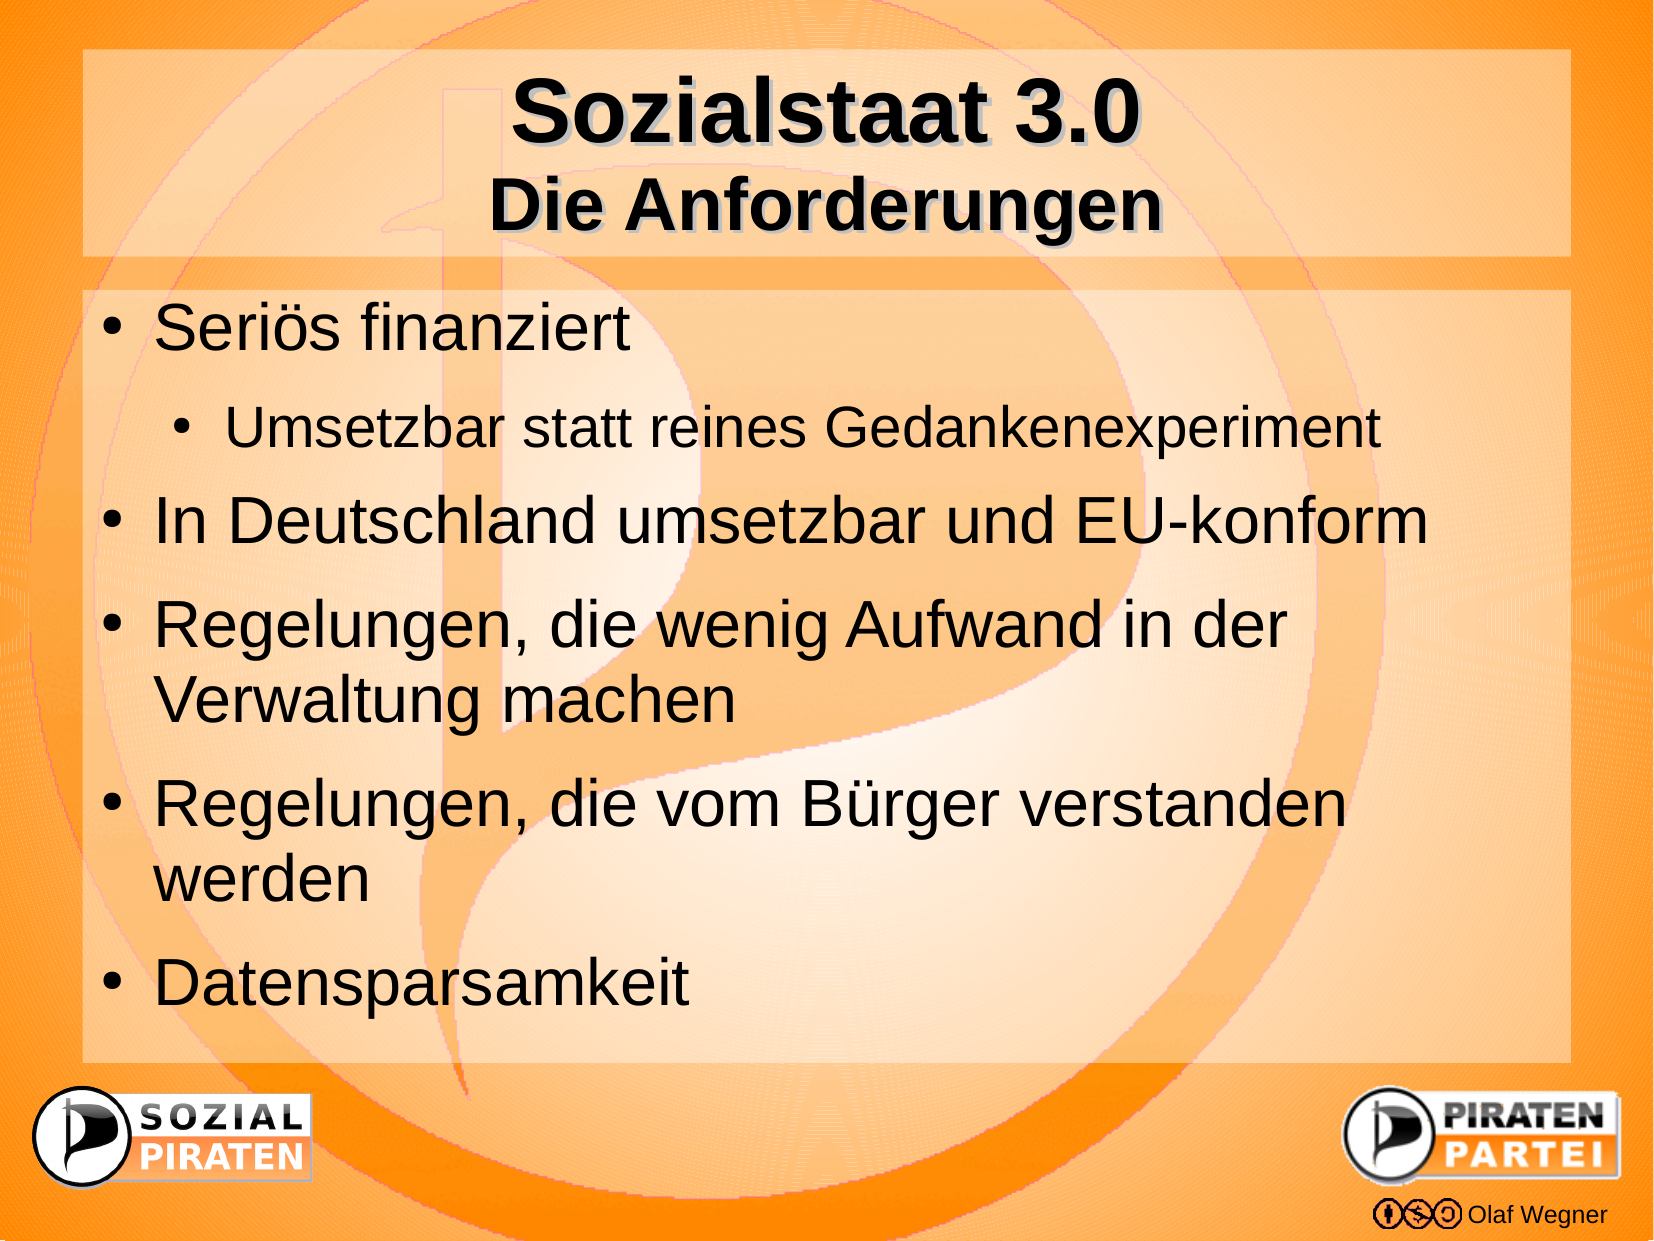

Sozialstaat 3.0
Die Anforderungen
# Seriös finanziert
Umsetzbar statt reines Gedankenexperiment
In Deutschland umsetzbar und EU-konform
Regelungen, die wenig Aufwand in der Verwaltung machen
Regelungen, die vom Bürger verstanden werden
Datensparsamkeit
Olaf Wegner